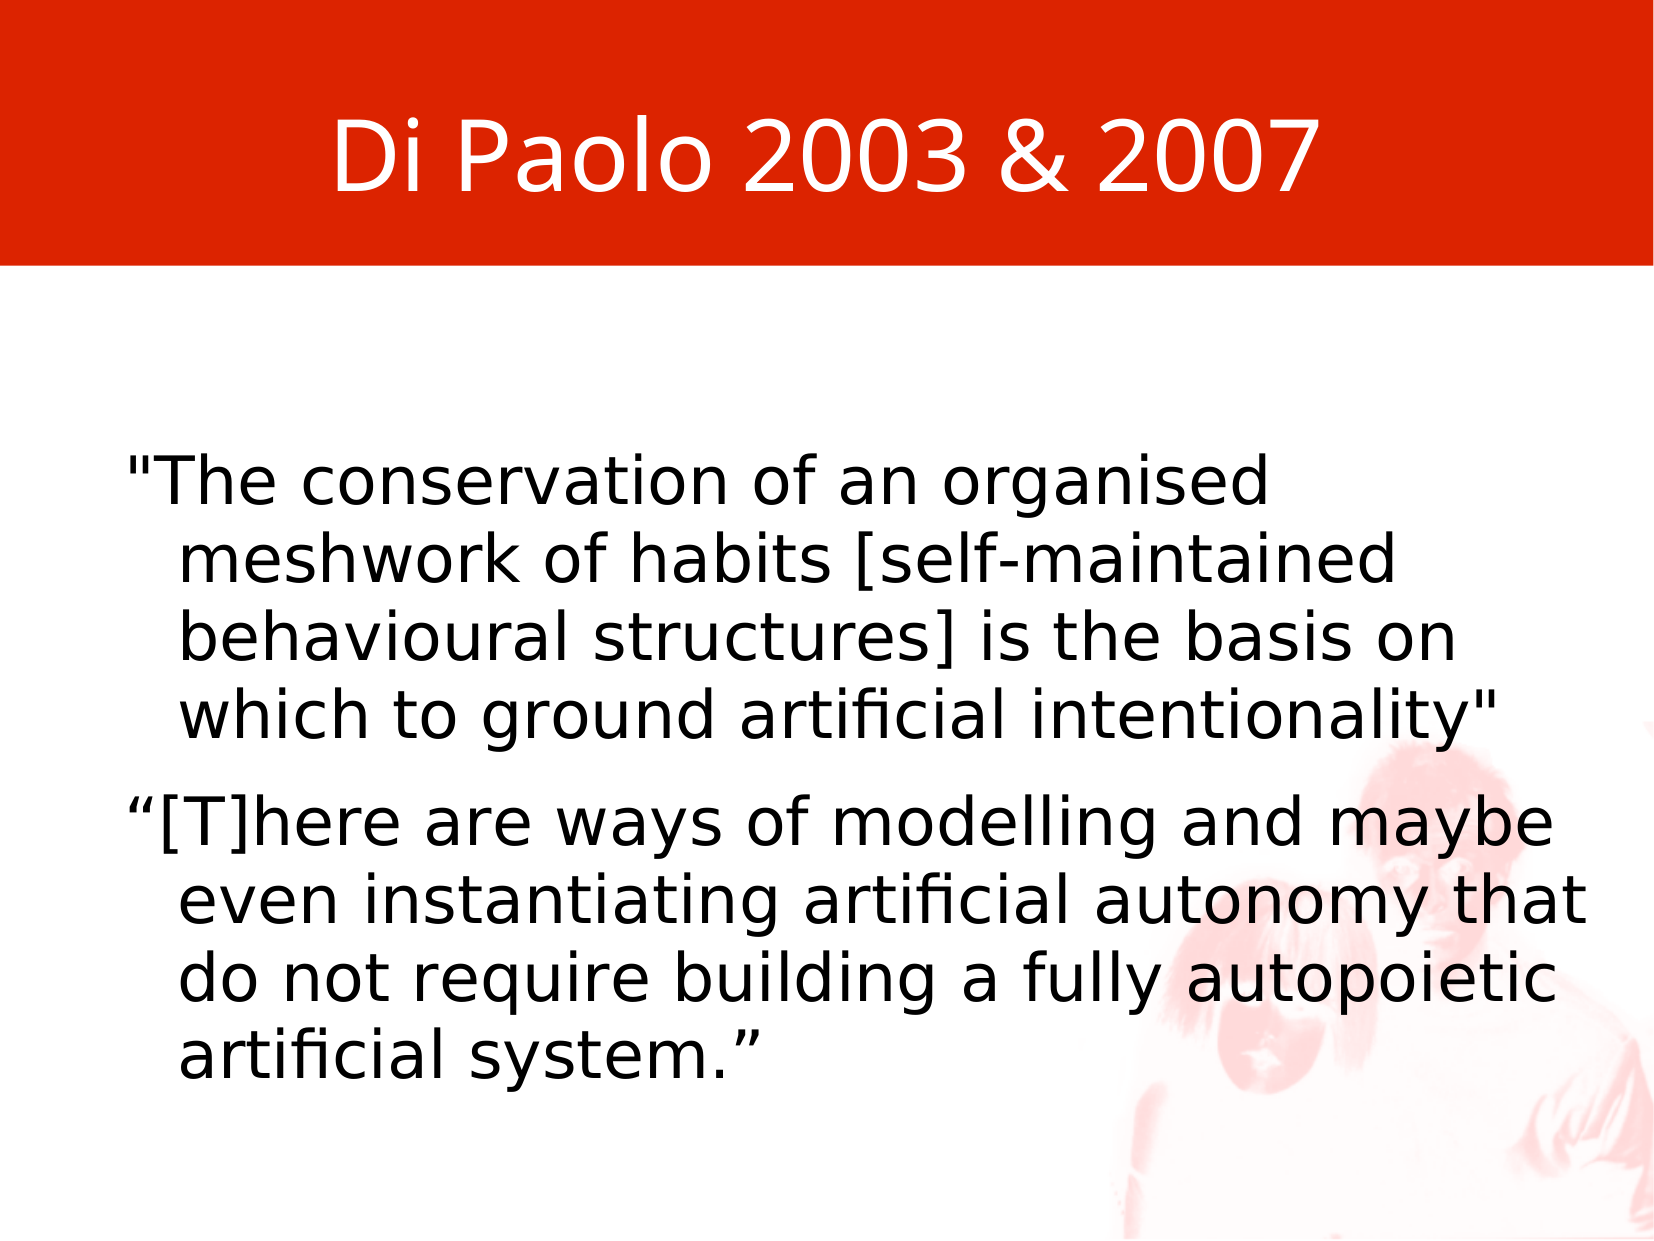

# Di Paolo 2003 & 2007
"The conservation of an organised meshwork of habits [self-maintained behavioural structures] is the basis on which to ground artificial intentionality"
“[T]here are ways of modelling and maybe even instantiating artificial autonomy that do not require building a fully autopoietic artificial system.”